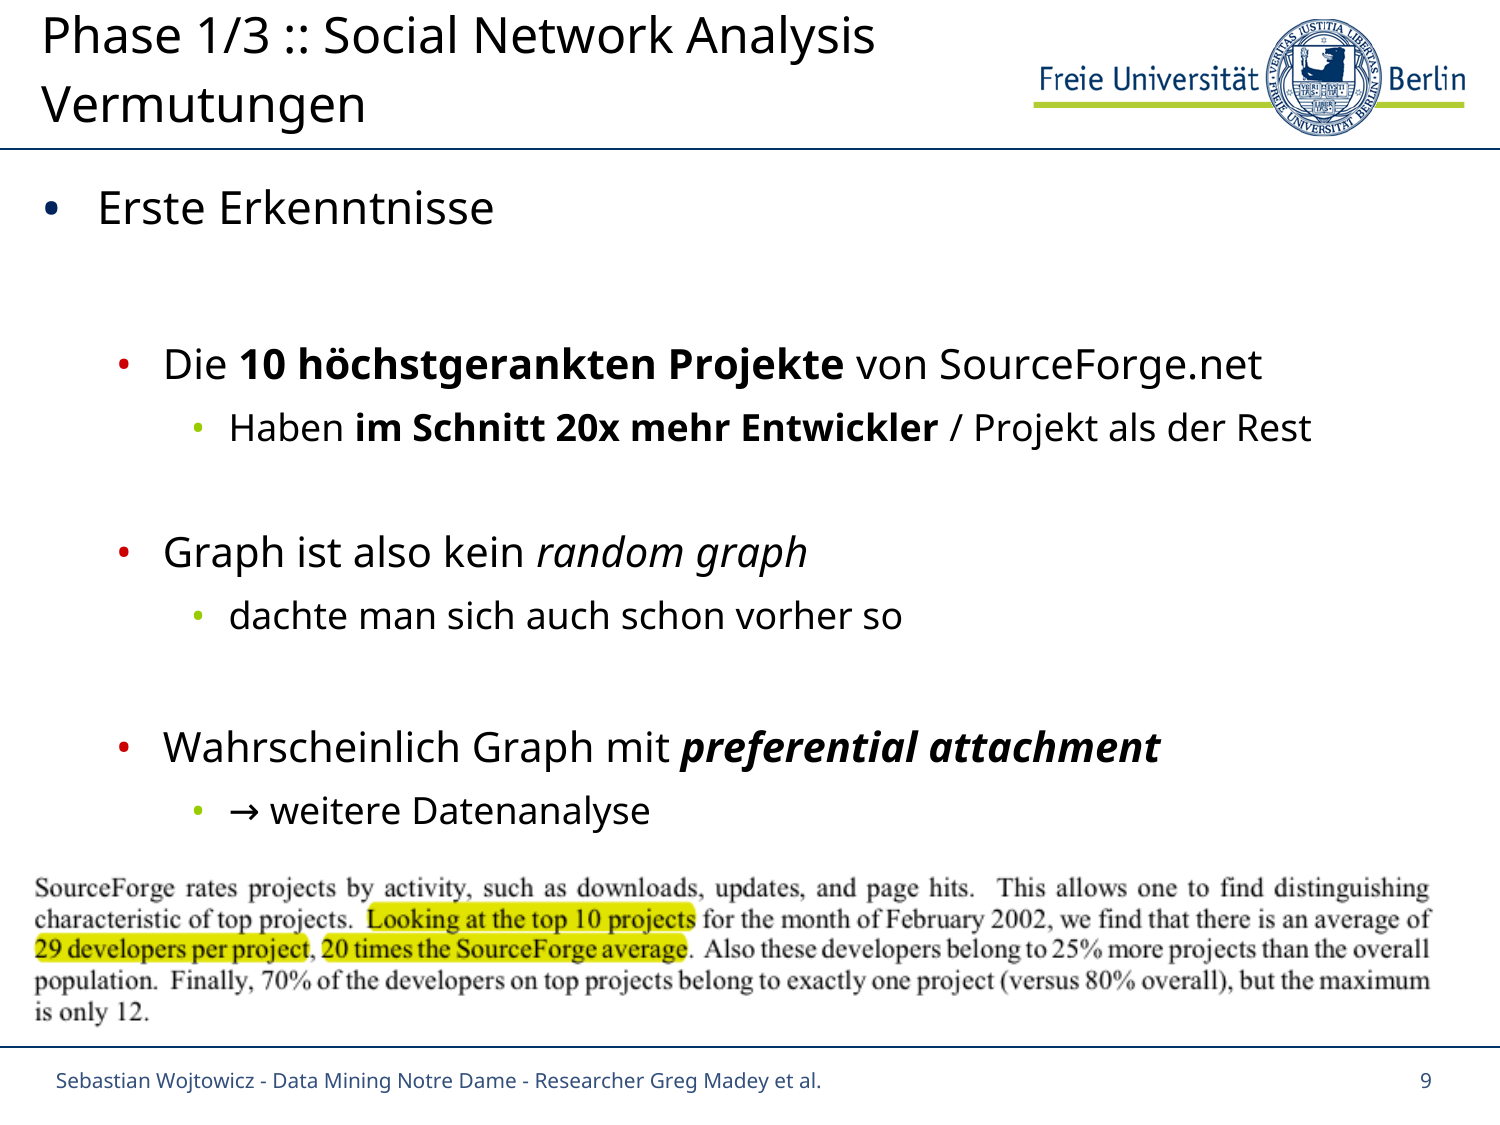

# Phase 1/3 :: Social Network Analysis Vermutungen
Erste Erkenntnisse
Die 10 höchstgerankten Projekte von SourceForge.net
Haben im Schnitt 20x mehr Entwickler / Projekt als der Rest
Graph ist also kein random graph
dachte man sich auch schon vorher so
Wahrscheinlich Graph mit preferential attachment
→ weitere Datenanalyse
Sebastian Wojtowicz - Data Mining Notre Dame - Researcher Greg Madey et al.
9